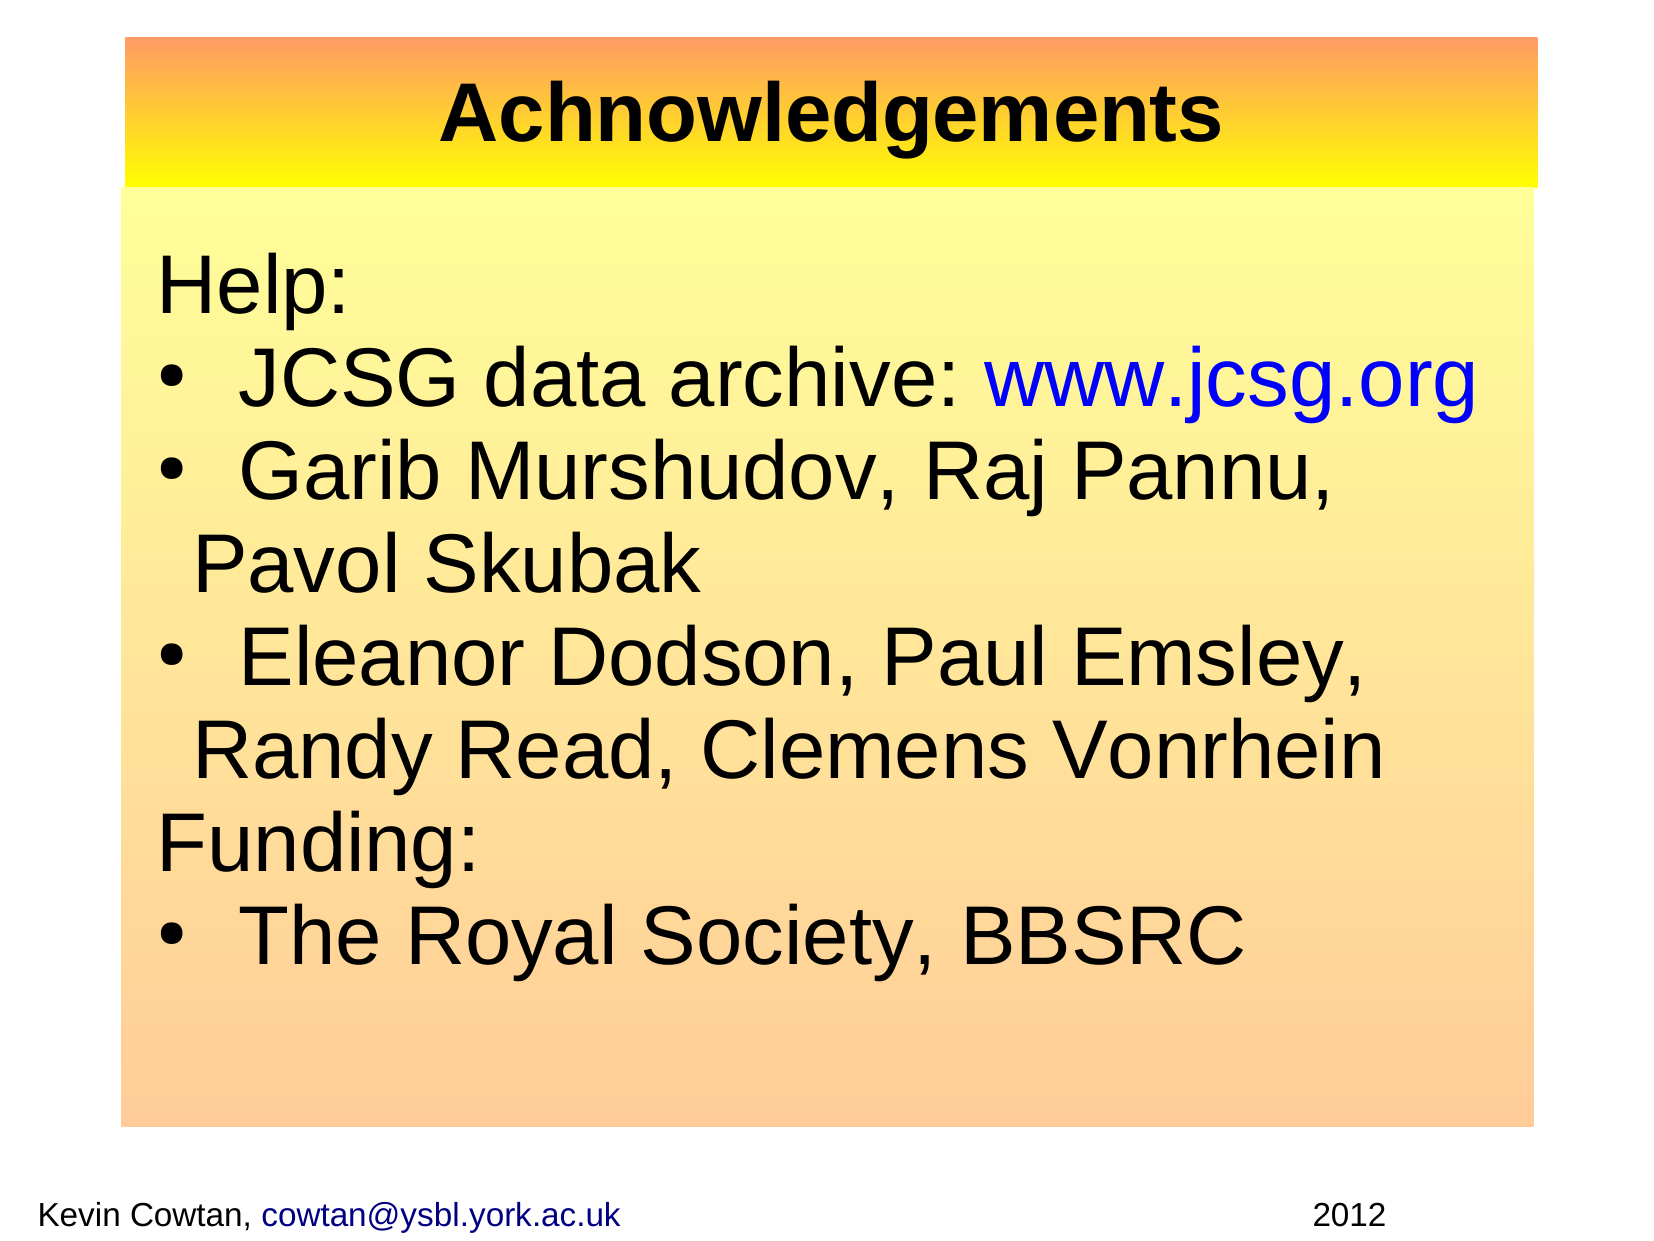

# Achnowledgements
Help:
 JCSG data archive: www.jcsg.org
 Garib Murshudov, Raj Pannu, Pavol Skubak
 Eleanor Dodson, Paul Emsley, Randy Read, Clemens Vonrhein
Funding:
 The Royal Society, BBSRC